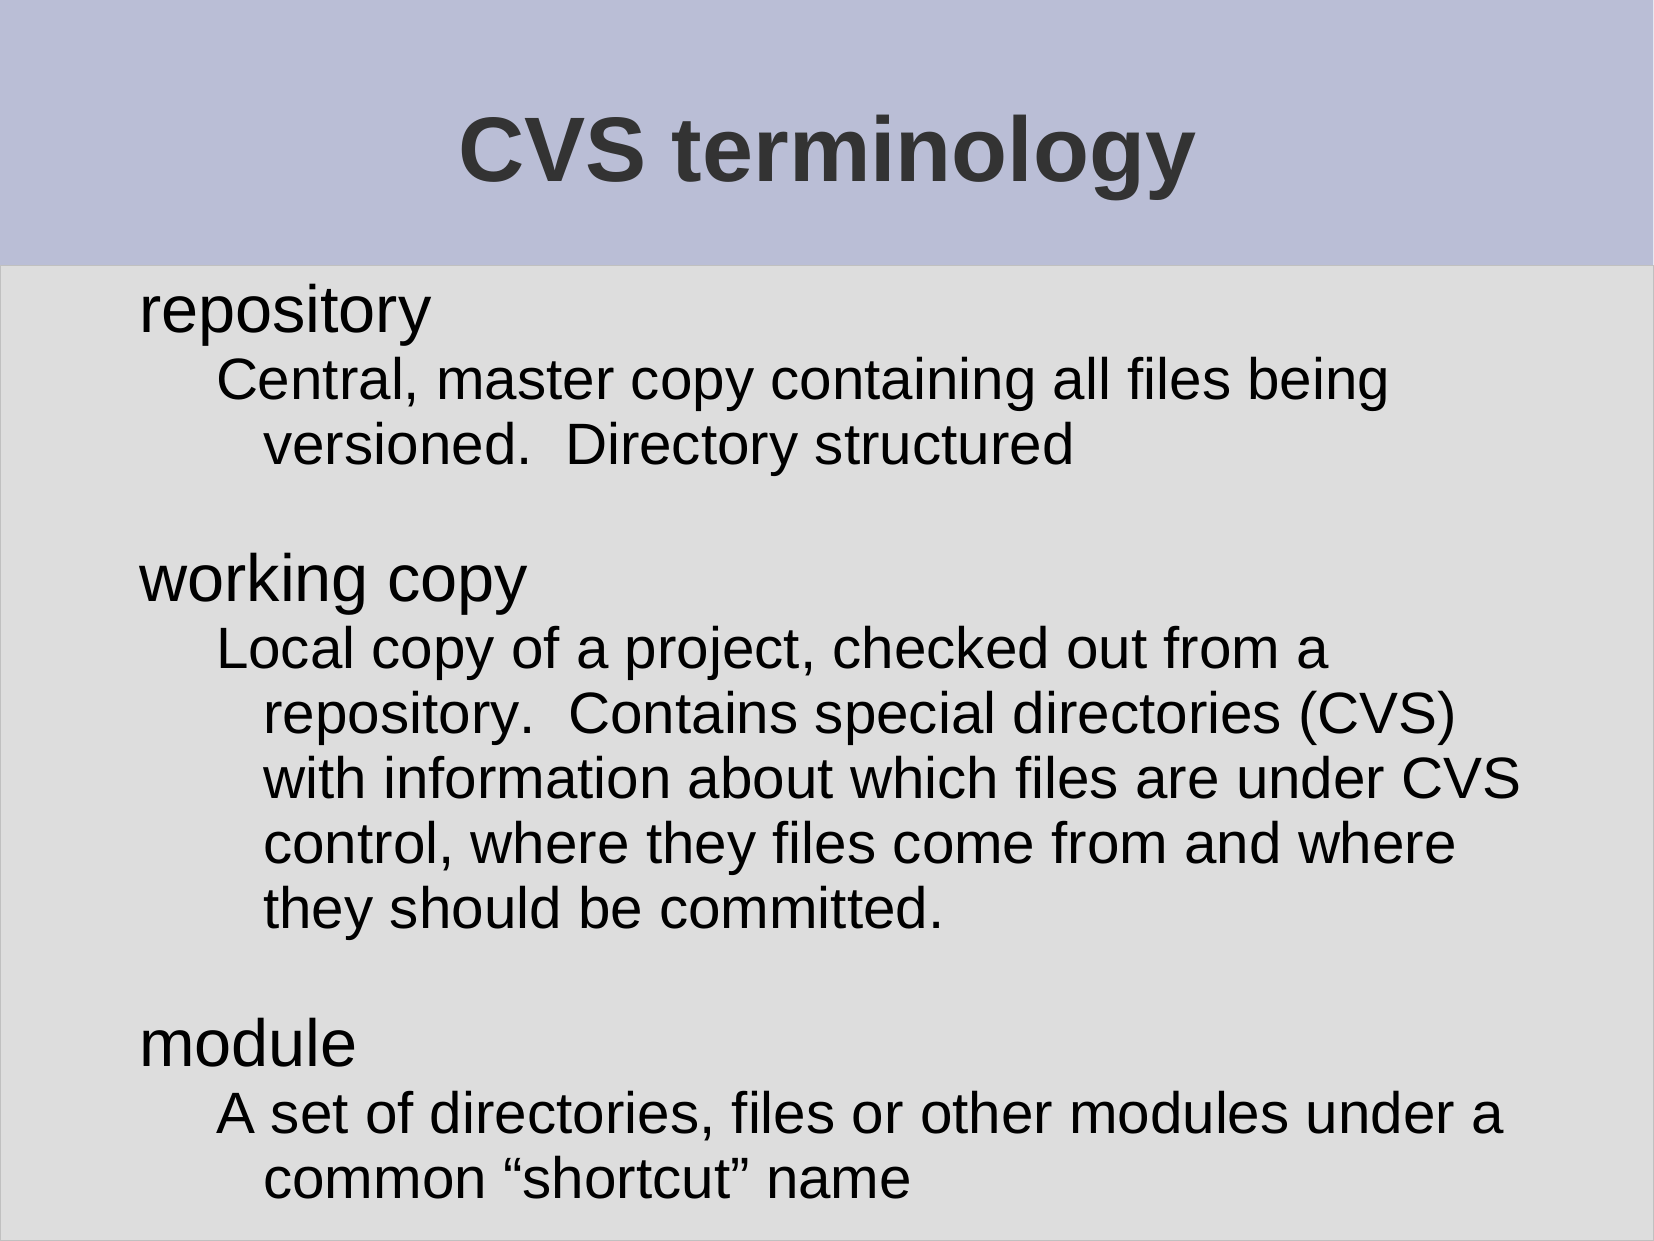

# CVS terminology
repository
Central, master copy containing all files being versioned. Directory structured
working copy
Local copy of a project, checked out from a repository. Contains special directories (CVS) with information about which files are under CVS control, where they files come from and where they should be committed.
module
A set of directories, files or other modules under a common “shortcut” name